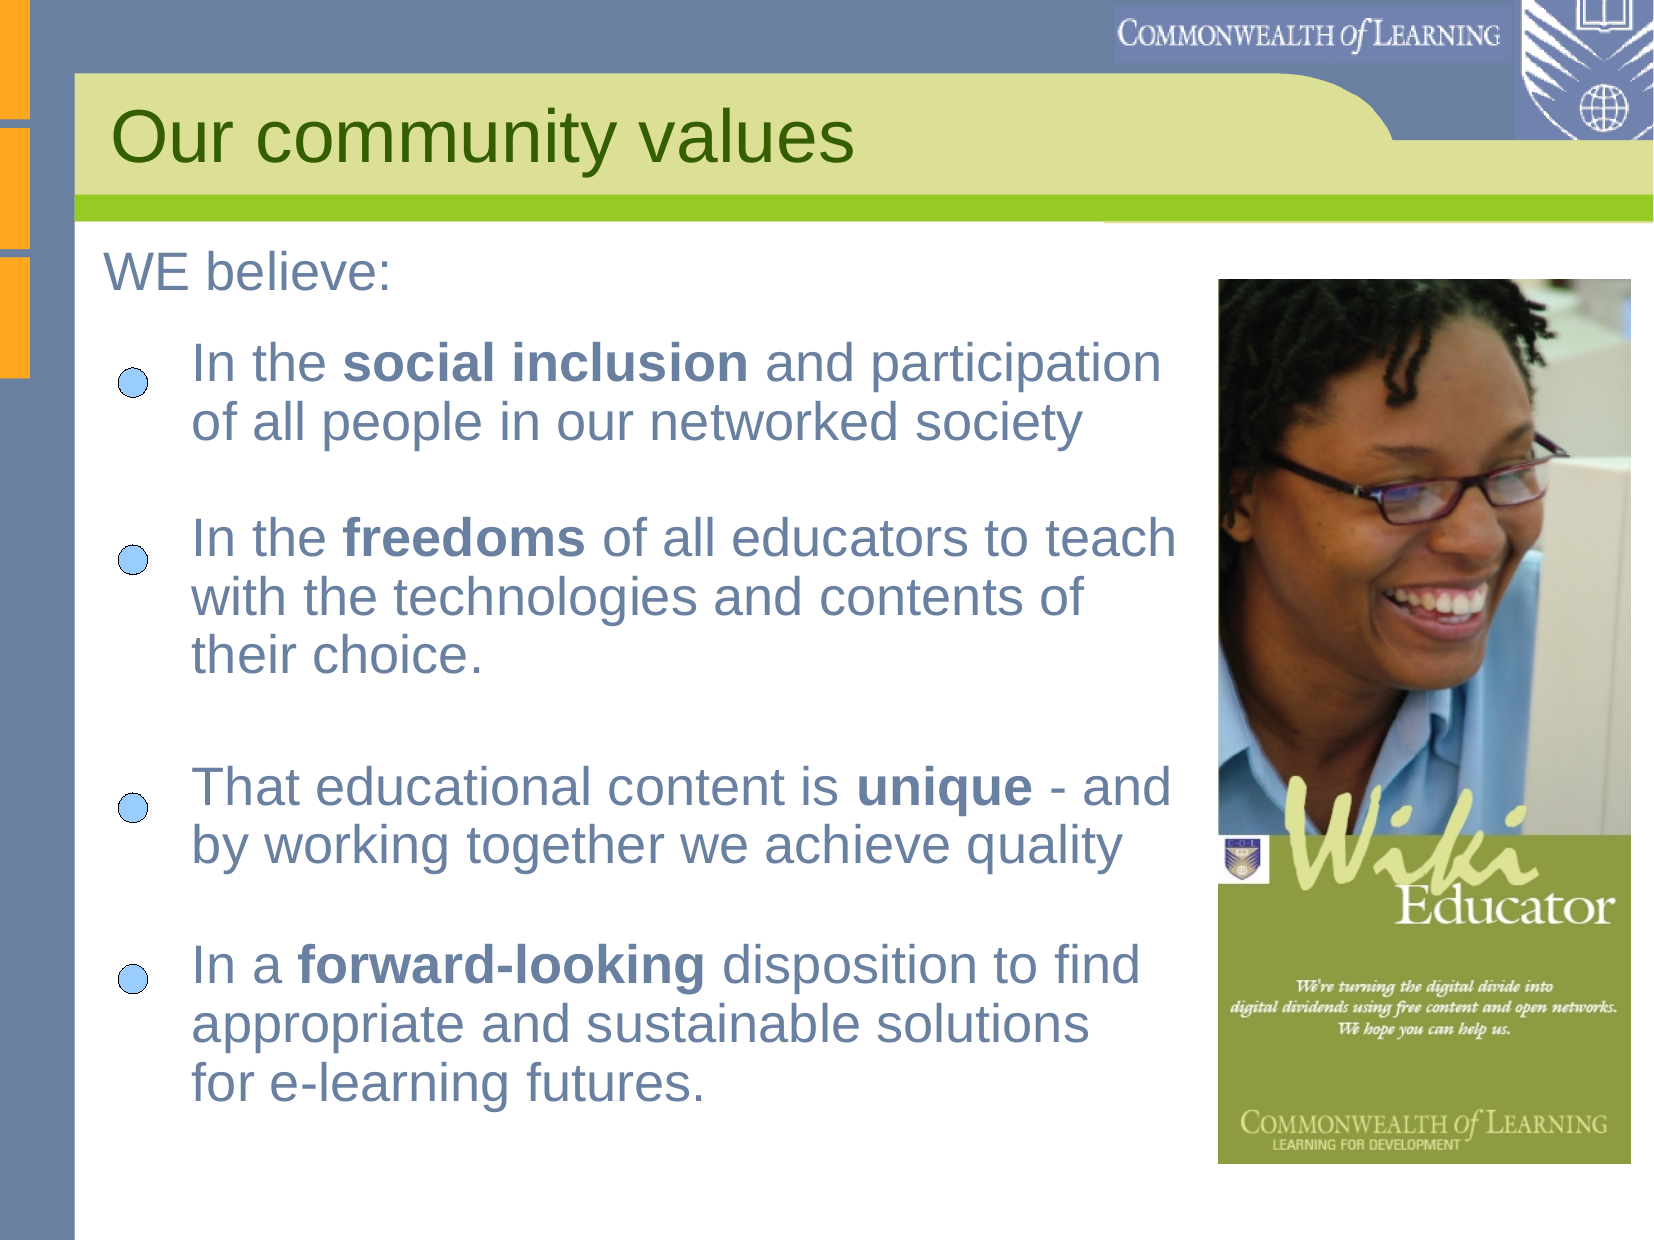

Our community values
WE believe:
In the social inclusion and participation of all people in our networked society
In the freedoms of all educators to teach with the technologies and contents of their choice.
That educational content is unique - and by working together we achieve quality
In a forward-looking disposition to find appropriate and sustainable solutions for e-learning futures.